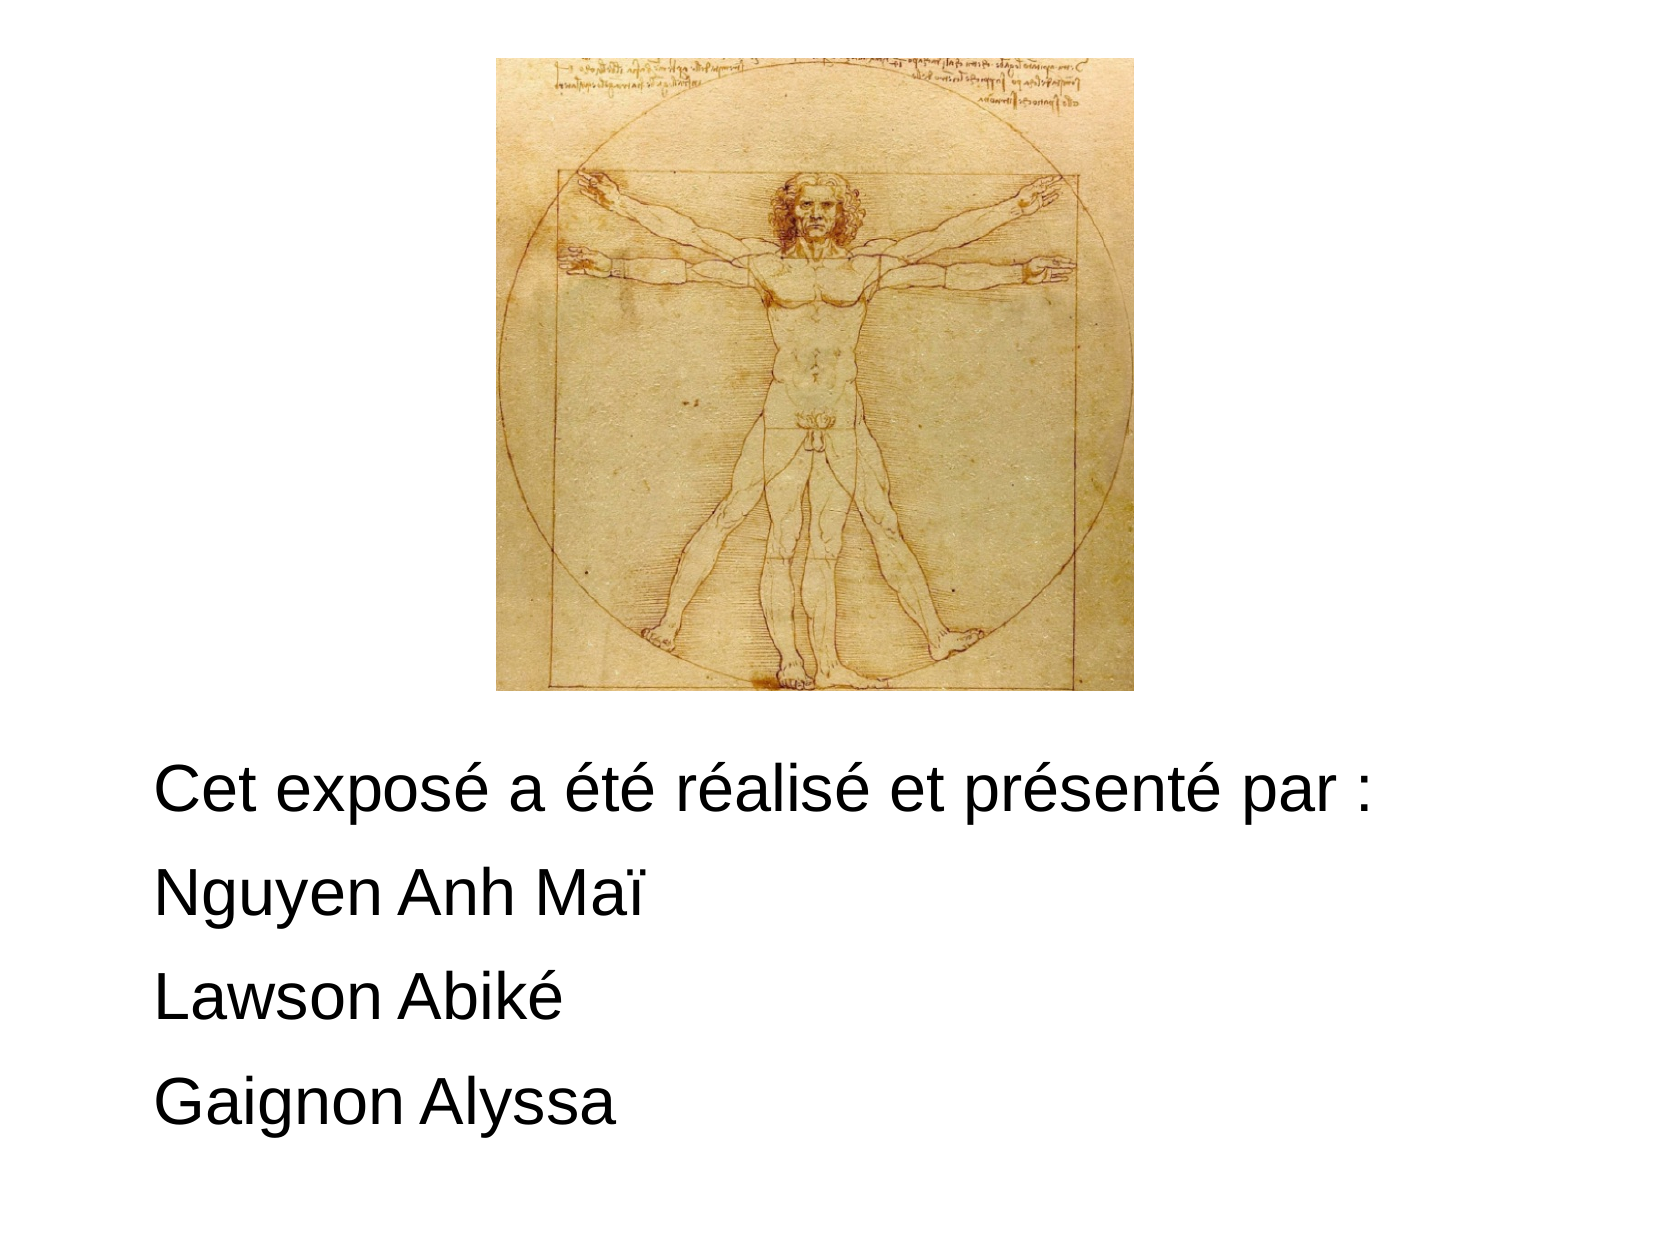

# Cet exposé a été réalisé et présenté par :
Nguyen Anh Maï
Lawson Abiké
Gaignon Alyssa